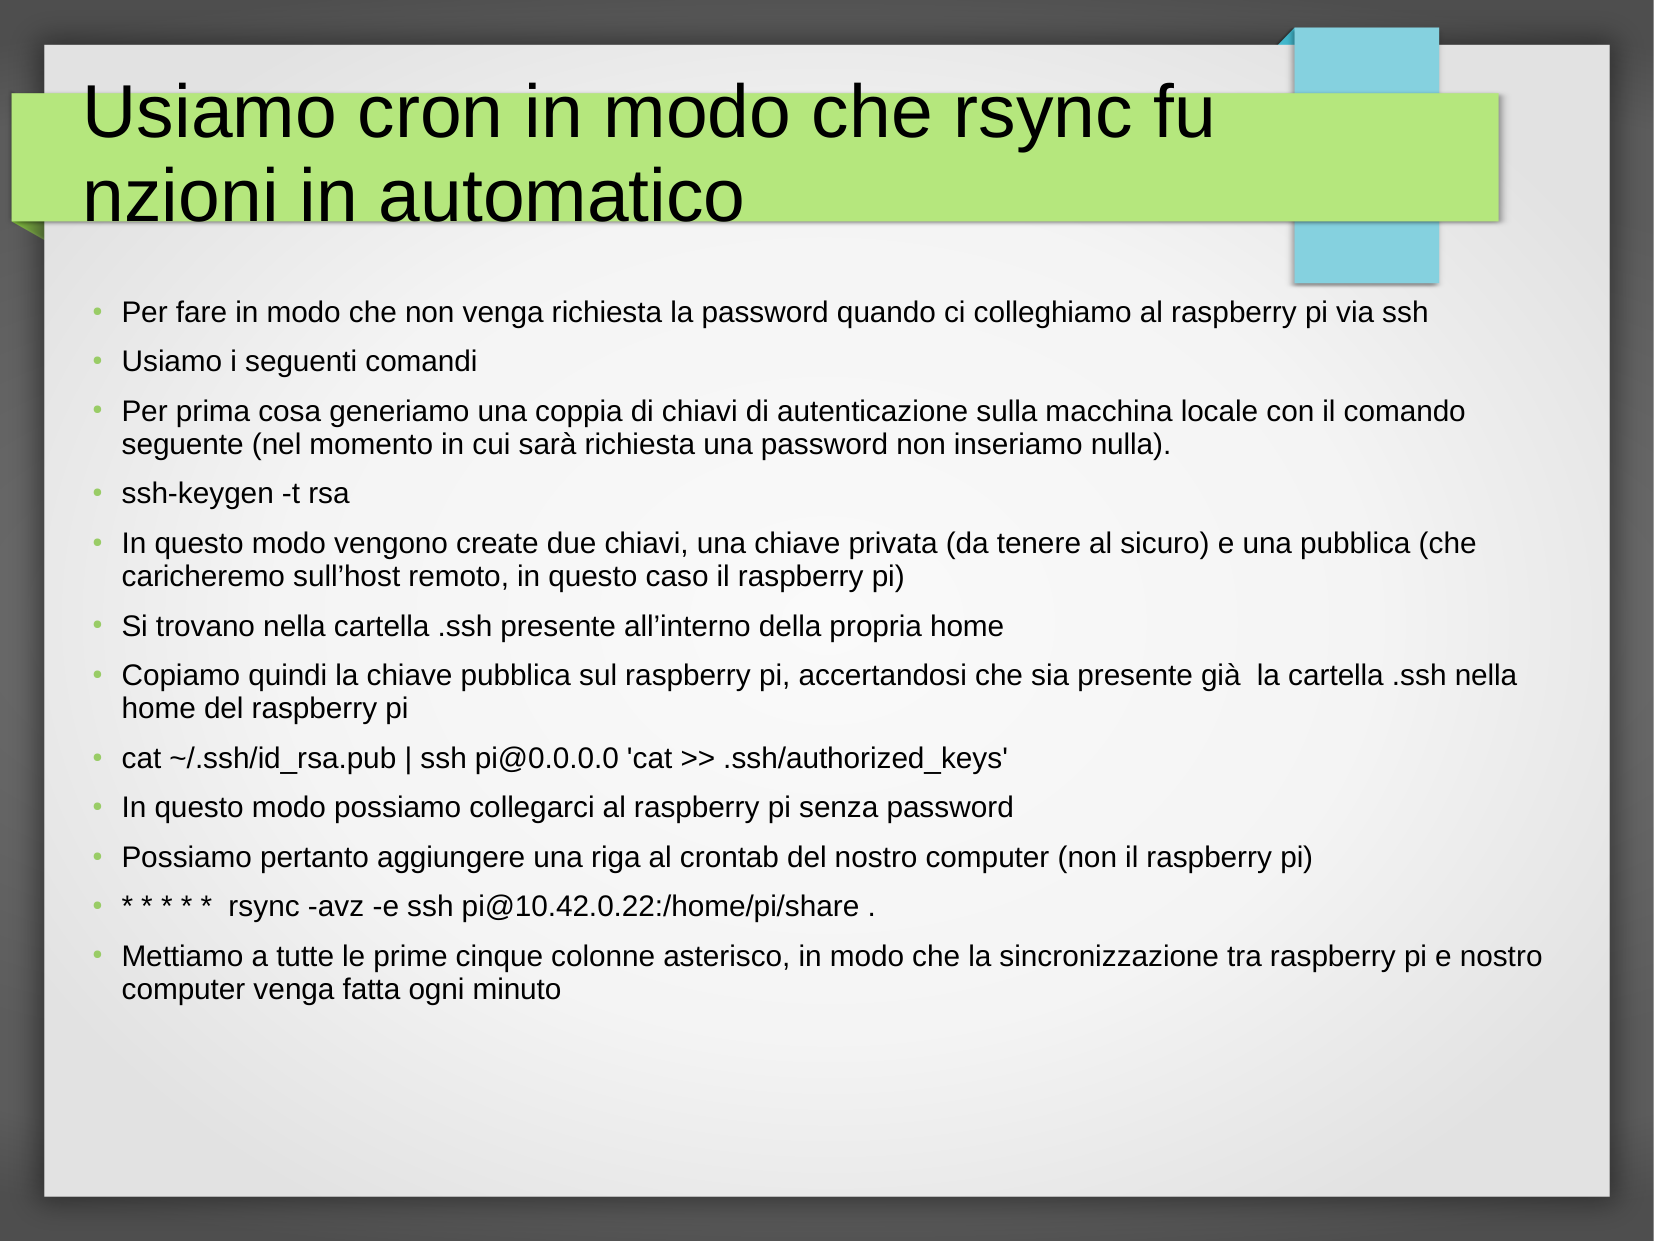

# Usiamo cron in modo che rsync fu nzioni in automatico
Per fare in modo che non venga richiesta la password quando ci colleghiamo al raspberry pi via ssh
Usiamo i seguenti comandi
Per prima cosa generiamo una coppia di chiavi di autenticazione sulla macchina locale con il comando seguente (nel momento in cui sarà richiesta una password non inseriamo nulla).
ssh-keygen -t rsa
In questo modo vengono create due chiavi, una chiave privata (da tenere al sicuro) e una pubblica (che caricheremo sull’host remoto, in questo caso il raspberry pi)
Si trovano nella cartella .ssh presente all’interno della propria home
Copiamo quindi la chiave pubblica sul raspberry pi, accertandosi che sia presente già la cartella .ssh nella home del raspberry pi
cat ~/.ssh/id_rsa.pub | ssh pi@0.0.0.0 'cat >> .ssh/authorized_keys'
In questo modo possiamo collegarci al raspberry pi senza password
Possiamo pertanto aggiungere una riga al crontab del nostro computer (non il raspberry pi)
* * * * * rsync -avz -e ssh pi@10.42.0.22:/home/pi/share .
Mettiamo a tutte le prime cinque colonne asterisco, in modo che la sincronizzazione tra raspberry pi e nostro computer venga fatta ogni minuto